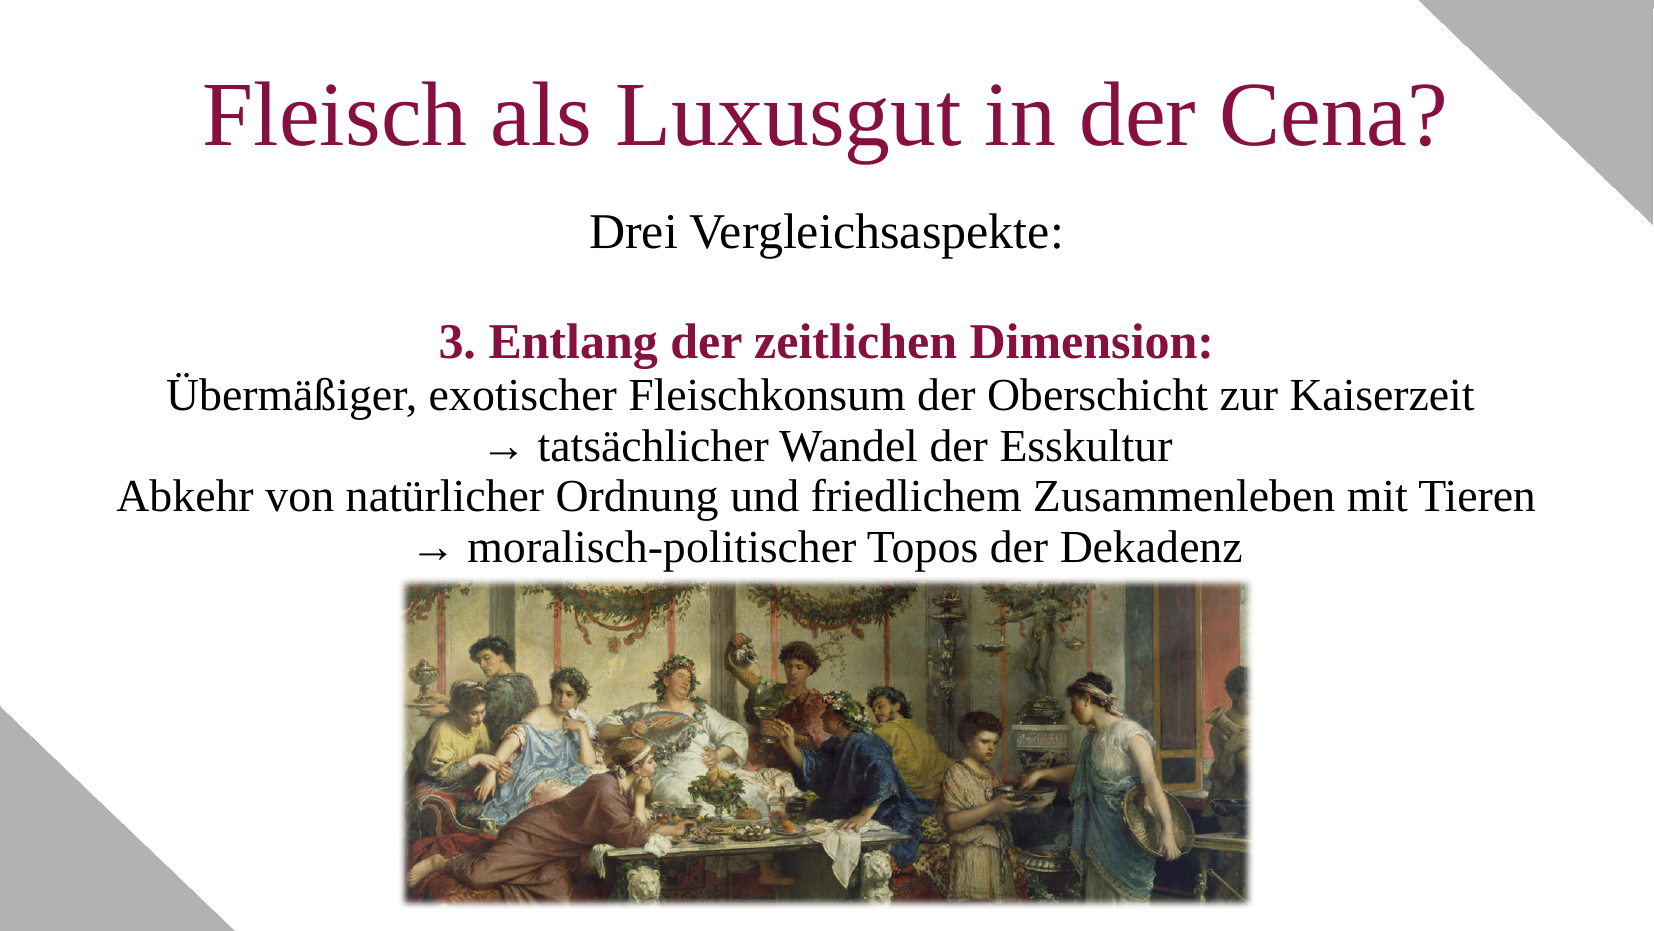

# Fleisch als Luxusgut in der Cena?
Drei Vergleichsaspekte:
3. Entlang der zeitlichen Dimension:
Übermäßiger, exotischer Fleischkonsum der Oberschicht zur Kaiserzeit
→ tatsächlicher Wandel der Esskultur
Abkehr von natürlicher Ordnung und friedlichem Zusammenleben mit Tieren
→ moralisch-politischer Topos der Dekadenz